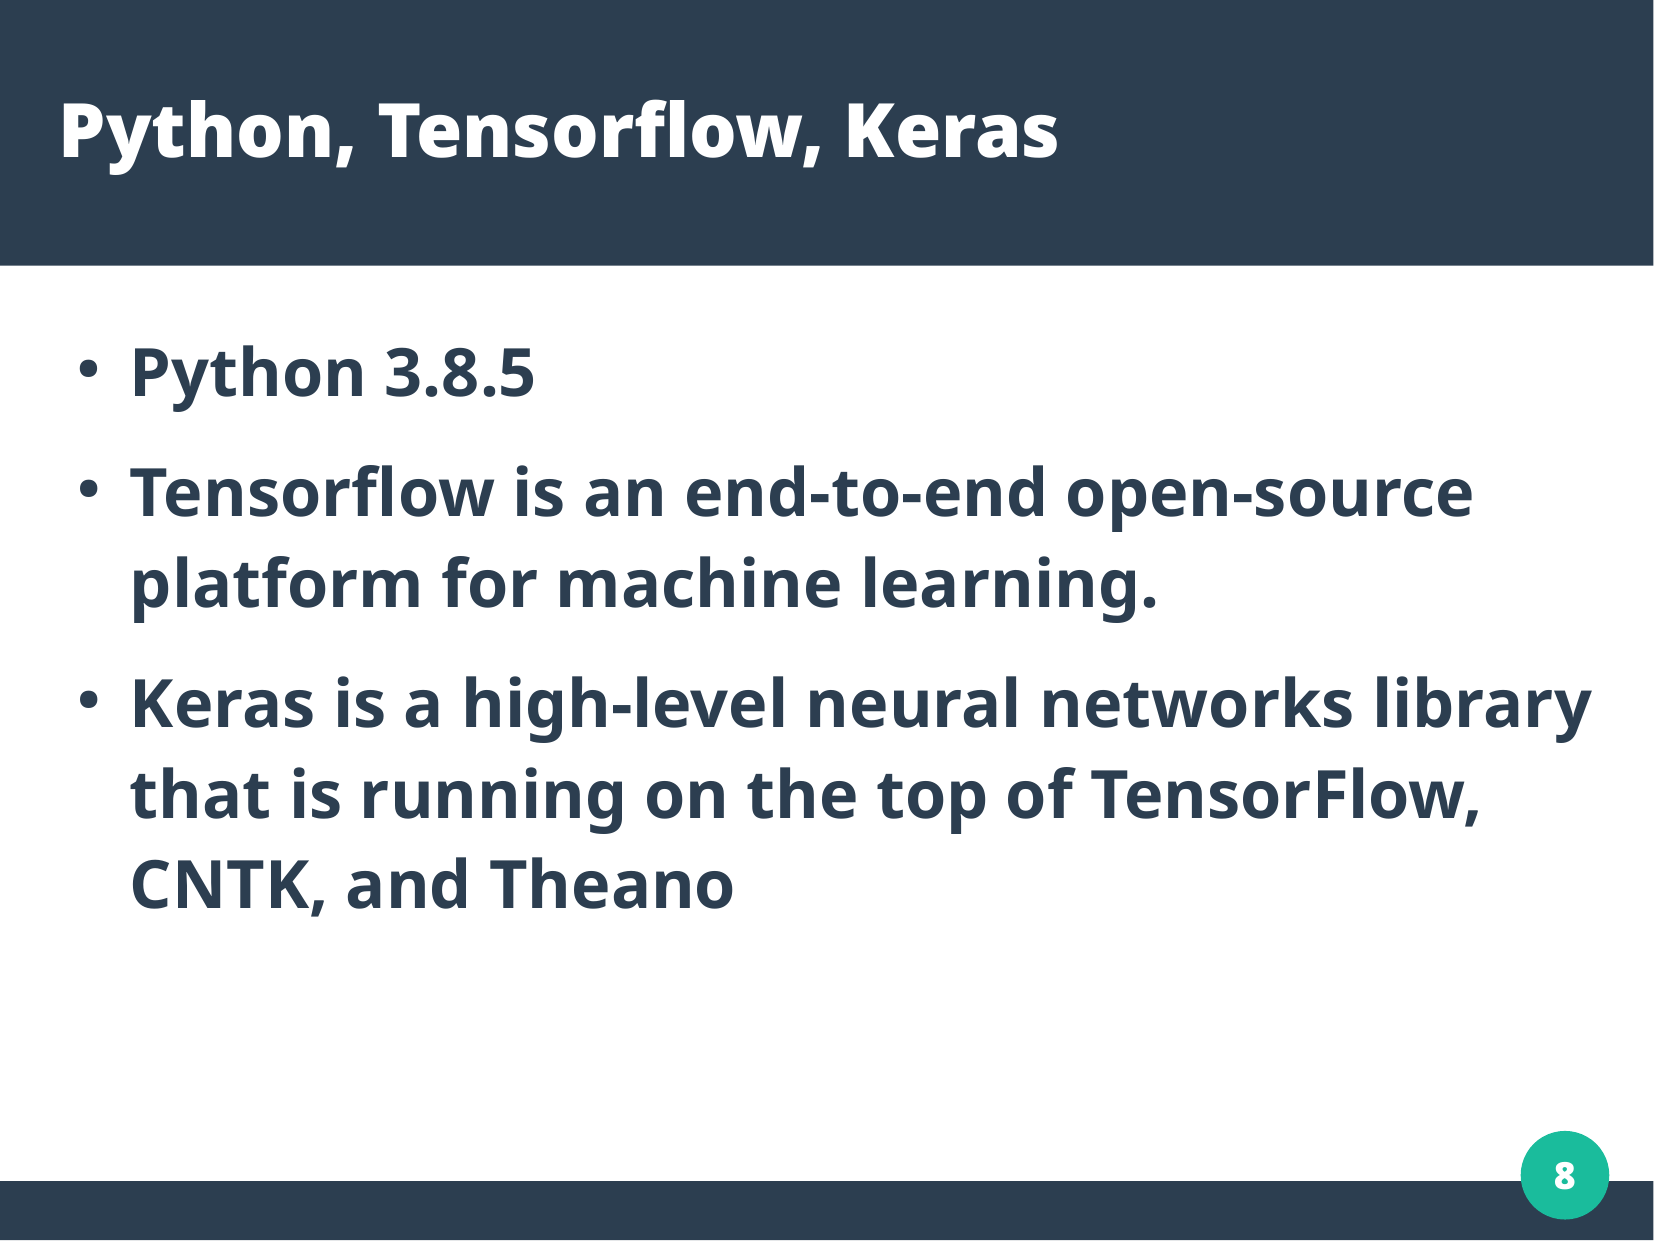

# Python, Tensorflow, Keras
Python 3.8.5
Tensorflow is an end-to-end open-source platform for machine learning.
Keras is a high-level neural networks library that is running on the top of TensorFlow, CNTK, and Theano
8